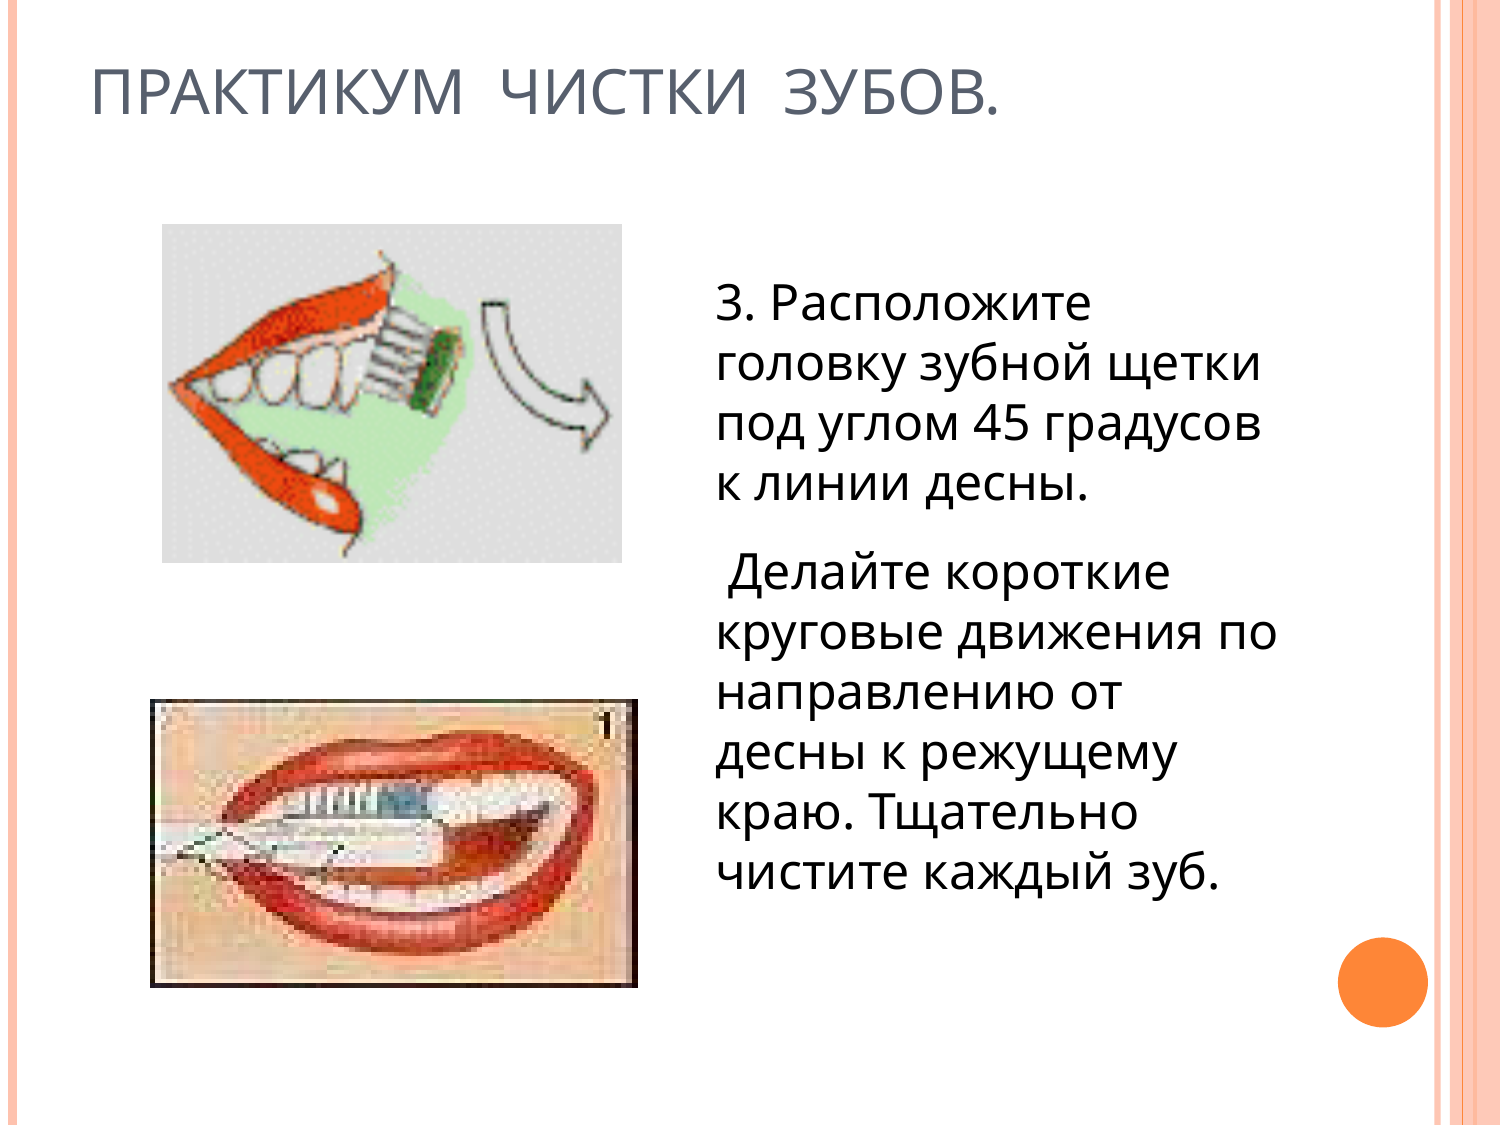

# ПРАКТИКУМ ЧИСТКИ ЗУБОВ.
3. Расположите головку зубной щетки под углом 45 градусов к линии десны.
 Делайте короткие круговые движения по направлению от десны к режущему краю. Тщательно чистите каждый зуб.